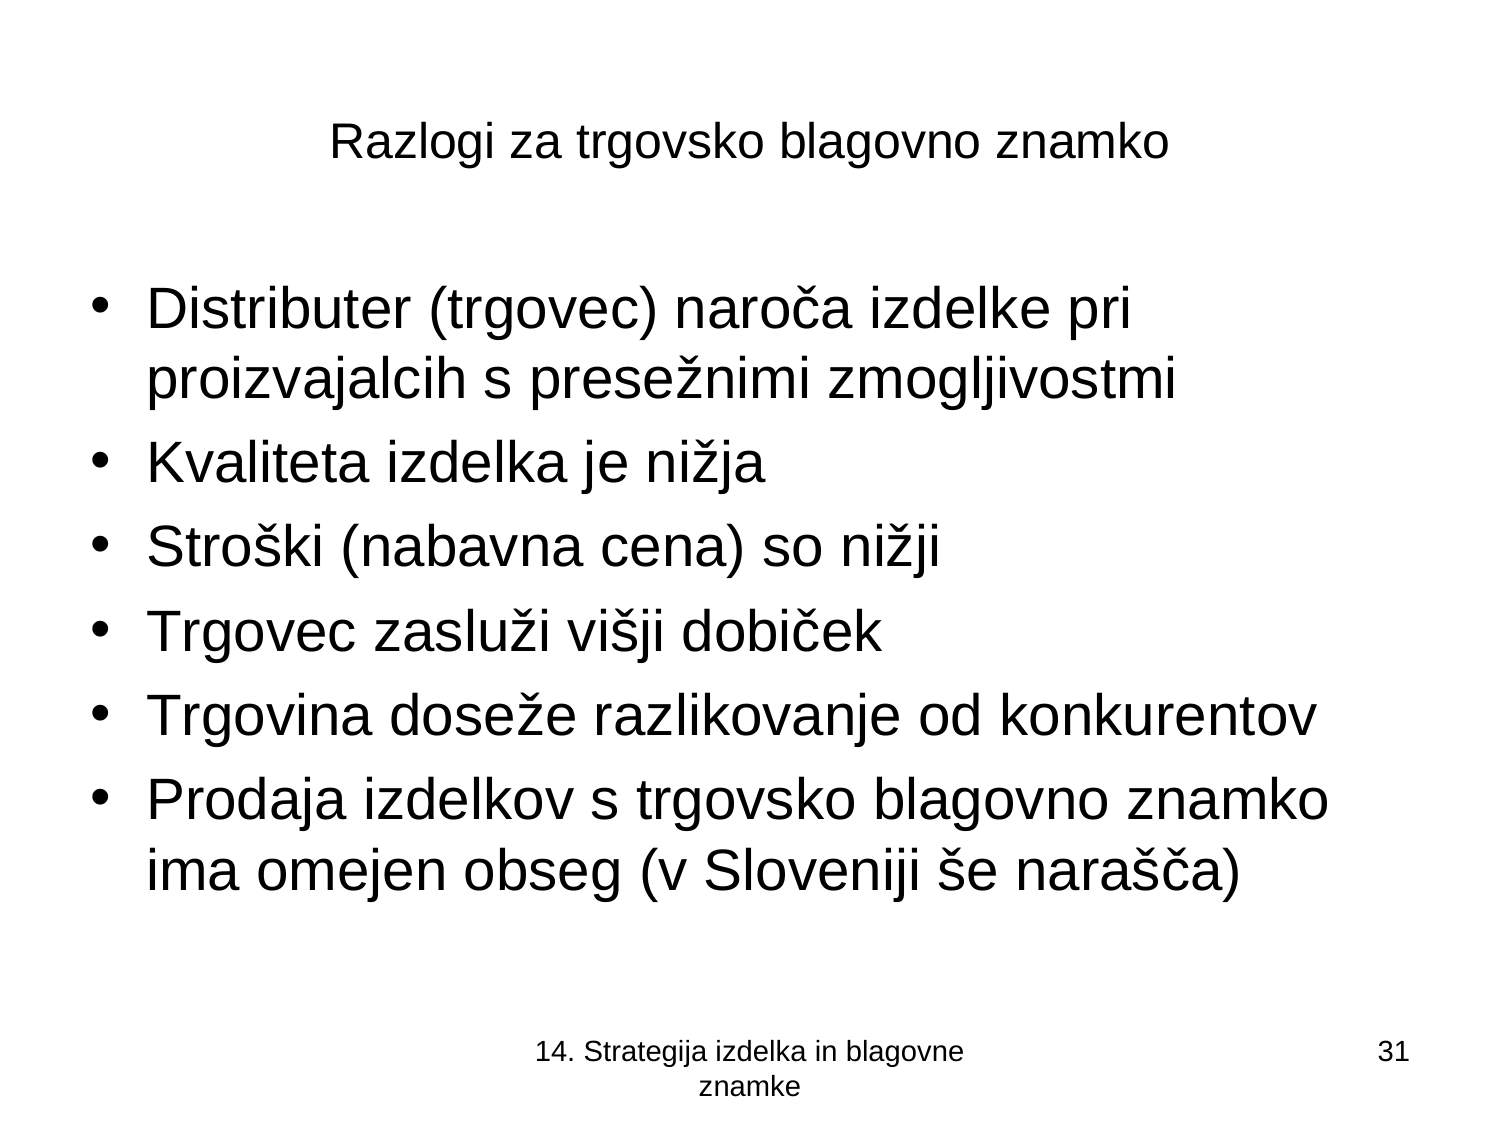

# Razlogi za trgovsko blagovno znamko
Distributer (trgovec) naroča izdelke pri proizvajalcih s presežnimi zmogljivostmi
Kvaliteta izdelka je nižja
Stroški (nabavna cena) so nižji
Trgovec zasluži višji dobiček
Trgovina doseže razlikovanje od konkurentov
Prodaja izdelkov s trgovsko blagovno znamko ima omejen obseg (v Sloveniji še narašča)
14. Strategija izdelka in blagovne znamke